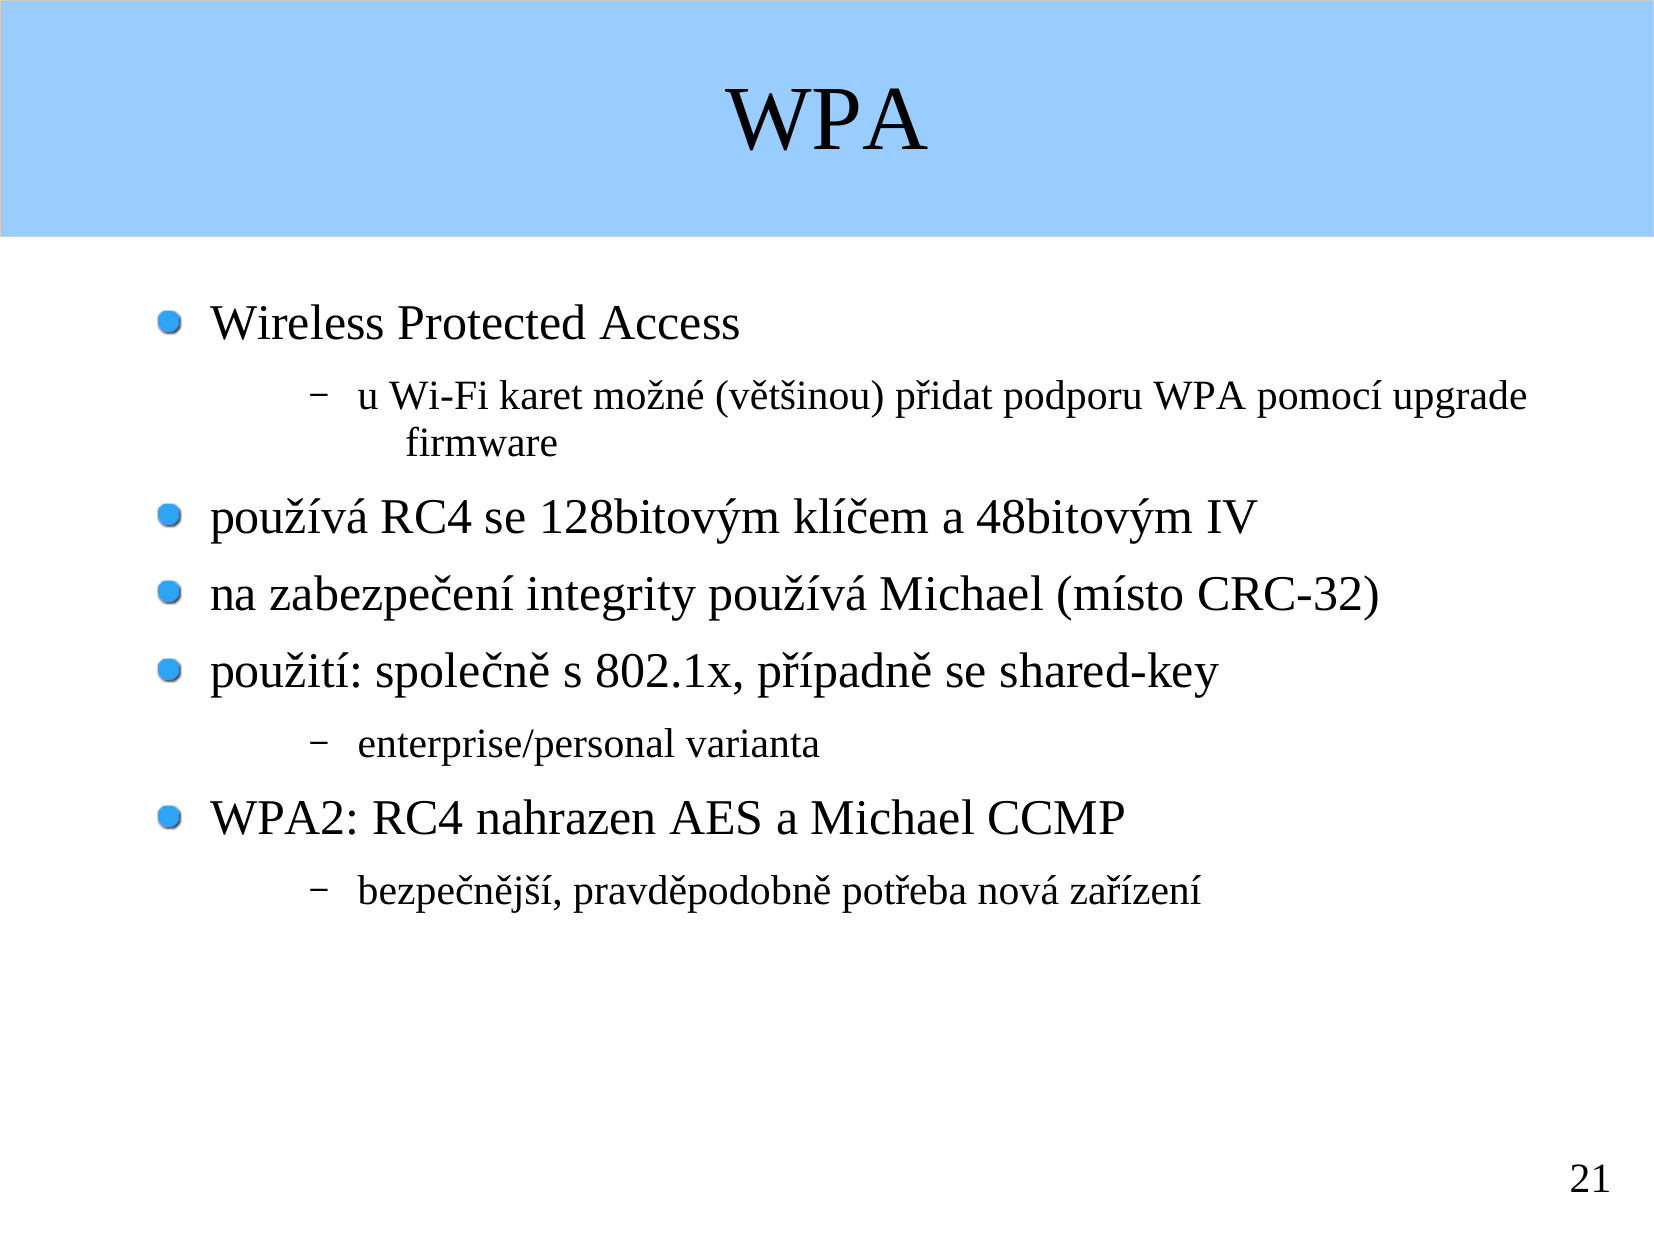

# WPA
Wireless Protected Access
u Wi-Fi karet možné (většinou) přidat podporu WPA pomocí upgrade firmware
používá RC4 se 128bitovým klíčem a 48bitovým IV
na zabezpečení integrity používá Michael (místo CRC-32)
použití: společně s 802.1x, případně se shared-key
enterprise/personal varianta
WPA2: RC4 nahrazen AES a Michael CCMP
bezpečnější, pravděpodobně potřeba nová zařízení